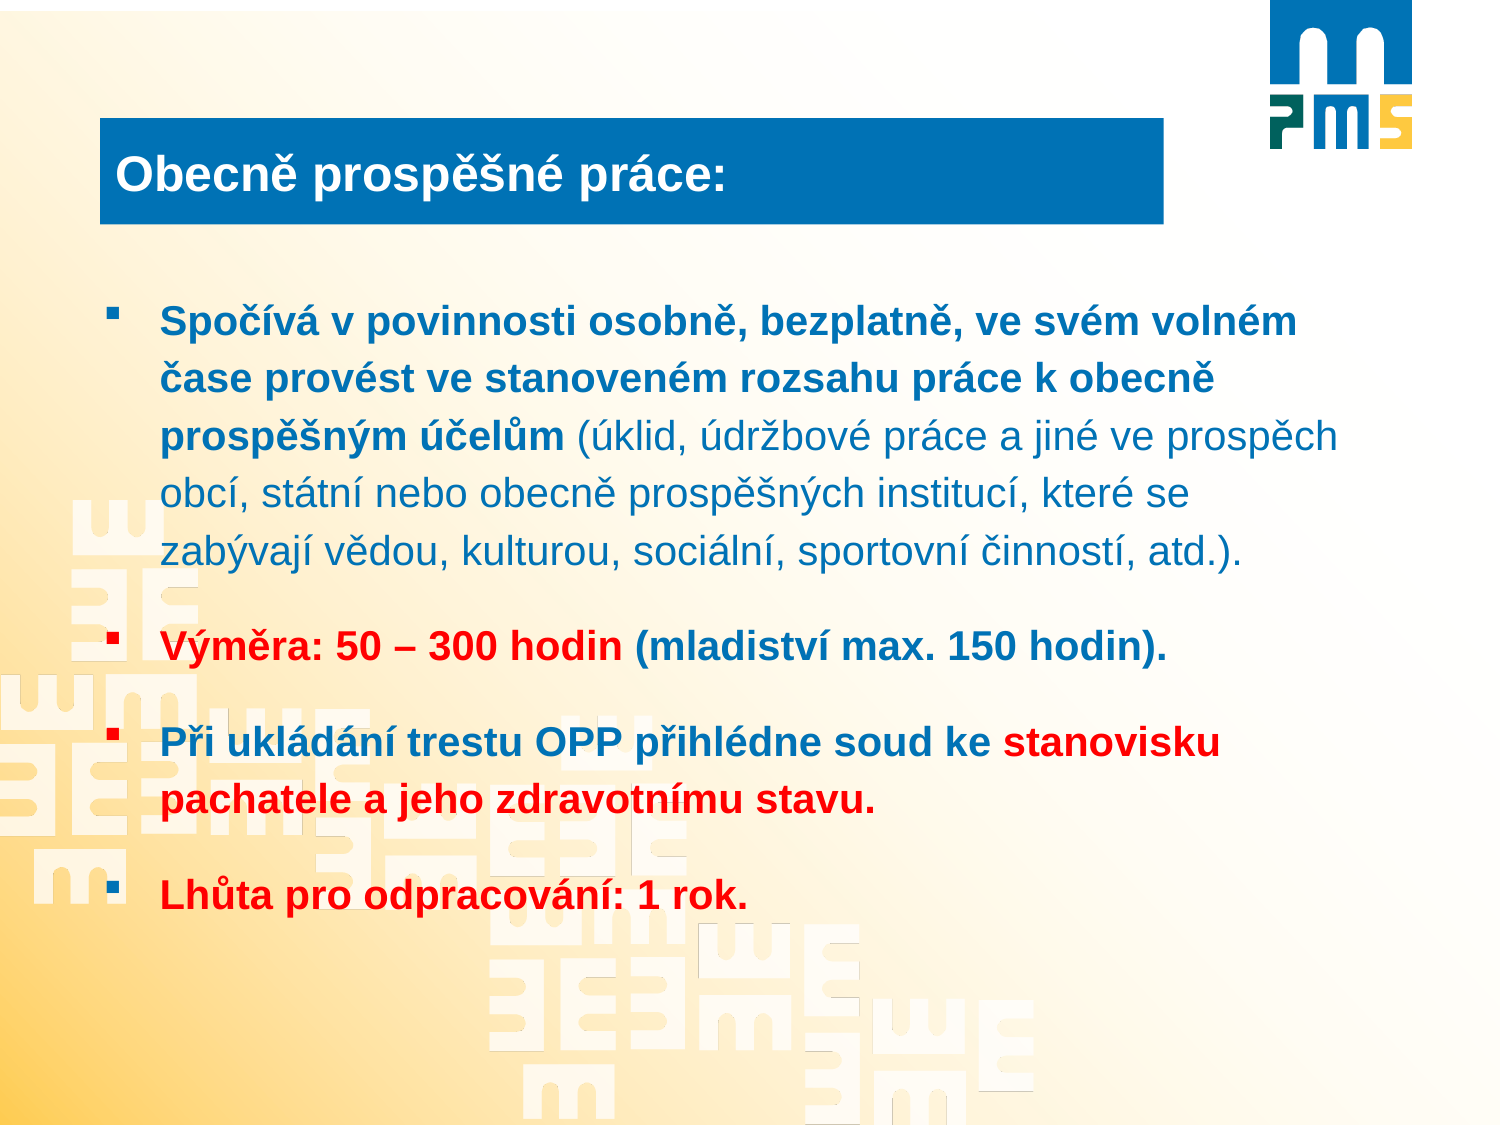

# Obecně prospěšné práce:
Spočívá v povinnosti osobně, bezplatně, ve svém volném čase provést ve stanoveném rozsahu práce k obecně prospěšným účelům (úklid, údržbové práce a jiné ve prospěch obcí, státní nebo obecně prospěšných institucí, které se zabývají vědou, kulturou, sociální, sportovní činností, atd.).
Výměra: 50 – 300 hodin (mladiství max. 150 hodin).
Při ukládání trestu OPP přihlédne soud ke stanovisku pachatele a jeho zdravotnímu stavu.
Lhůta pro odpracování: 1 rok.